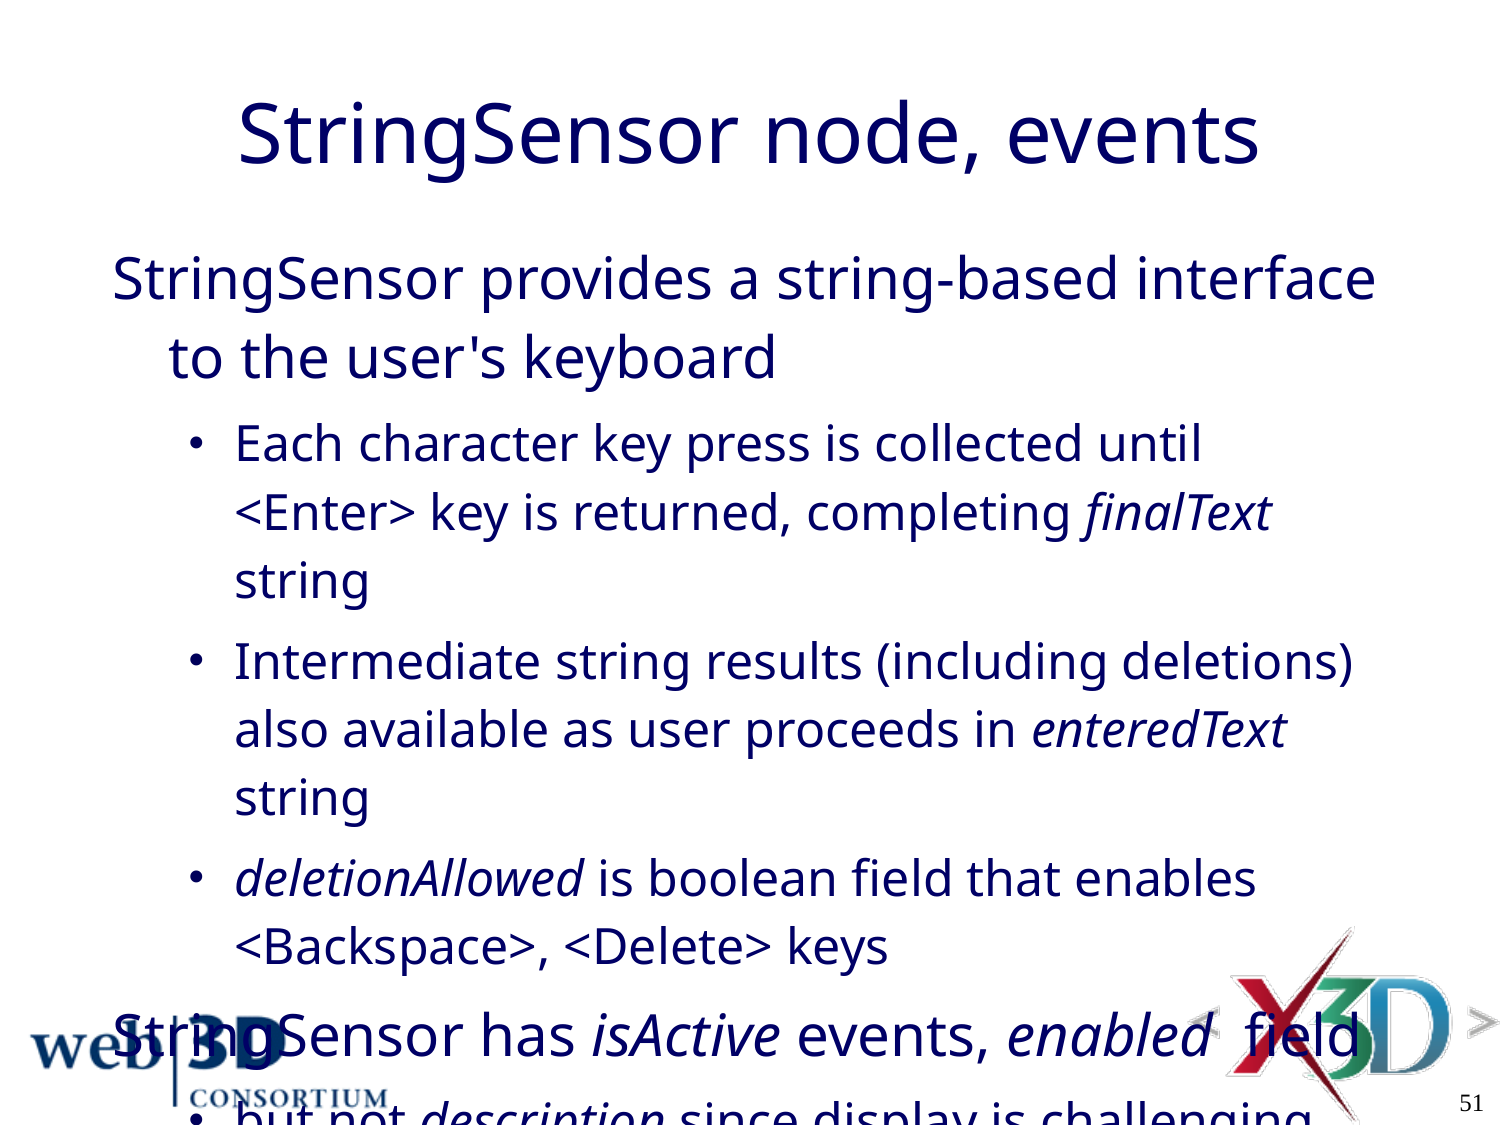

# StringSensor node, events
StringSensor provides a string-based interface to the user's keyboard
Each character key press is collected until <Enter> key is returned, completing finalText string
Intermediate string results (including deletions) also available as user proceeds in enteredText string
deletionAllowed is boolean field that enables <Backspace>, <Delete> keys
StringSensor has isActive events, enabled field
but not description since display is challenging